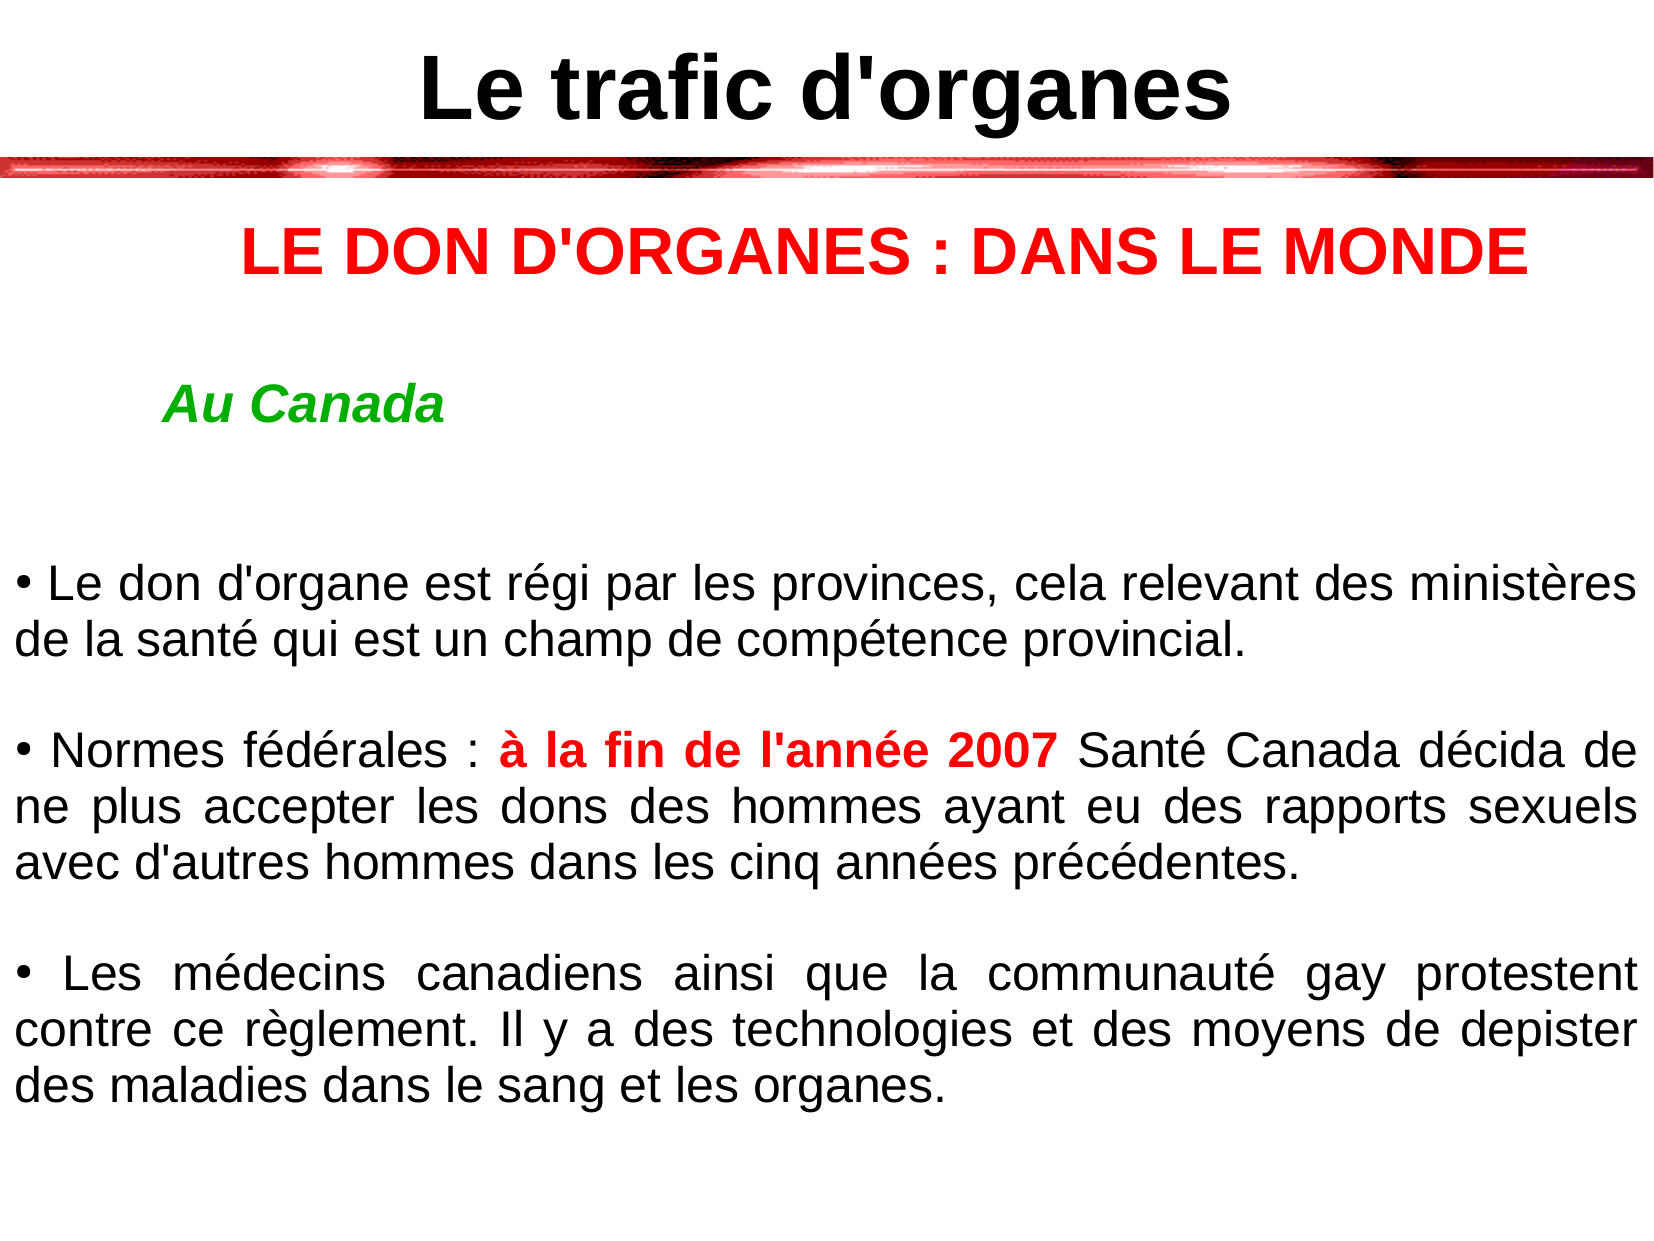

Le trafic d'organes
LE DON D'ORGANES : DANS LE MONDE
Au Canada
 Le don d'organe est régi par les provinces, cela relevant des ministères de la santé qui est un champ de compétence provincial.
 Normes fédérales : à la fin de l'année 2007 Santé Canada décida de ne plus accepter les dons des hommes ayant eu des rapports sexuels avec d'autres hommes dans les cinq années précédentes.
 Les médecins canadiens ainsi que la communauté gay protestent contre ce règlement. Il y a des technologies et des moyens de depister des maladies dans le sang et les organes.